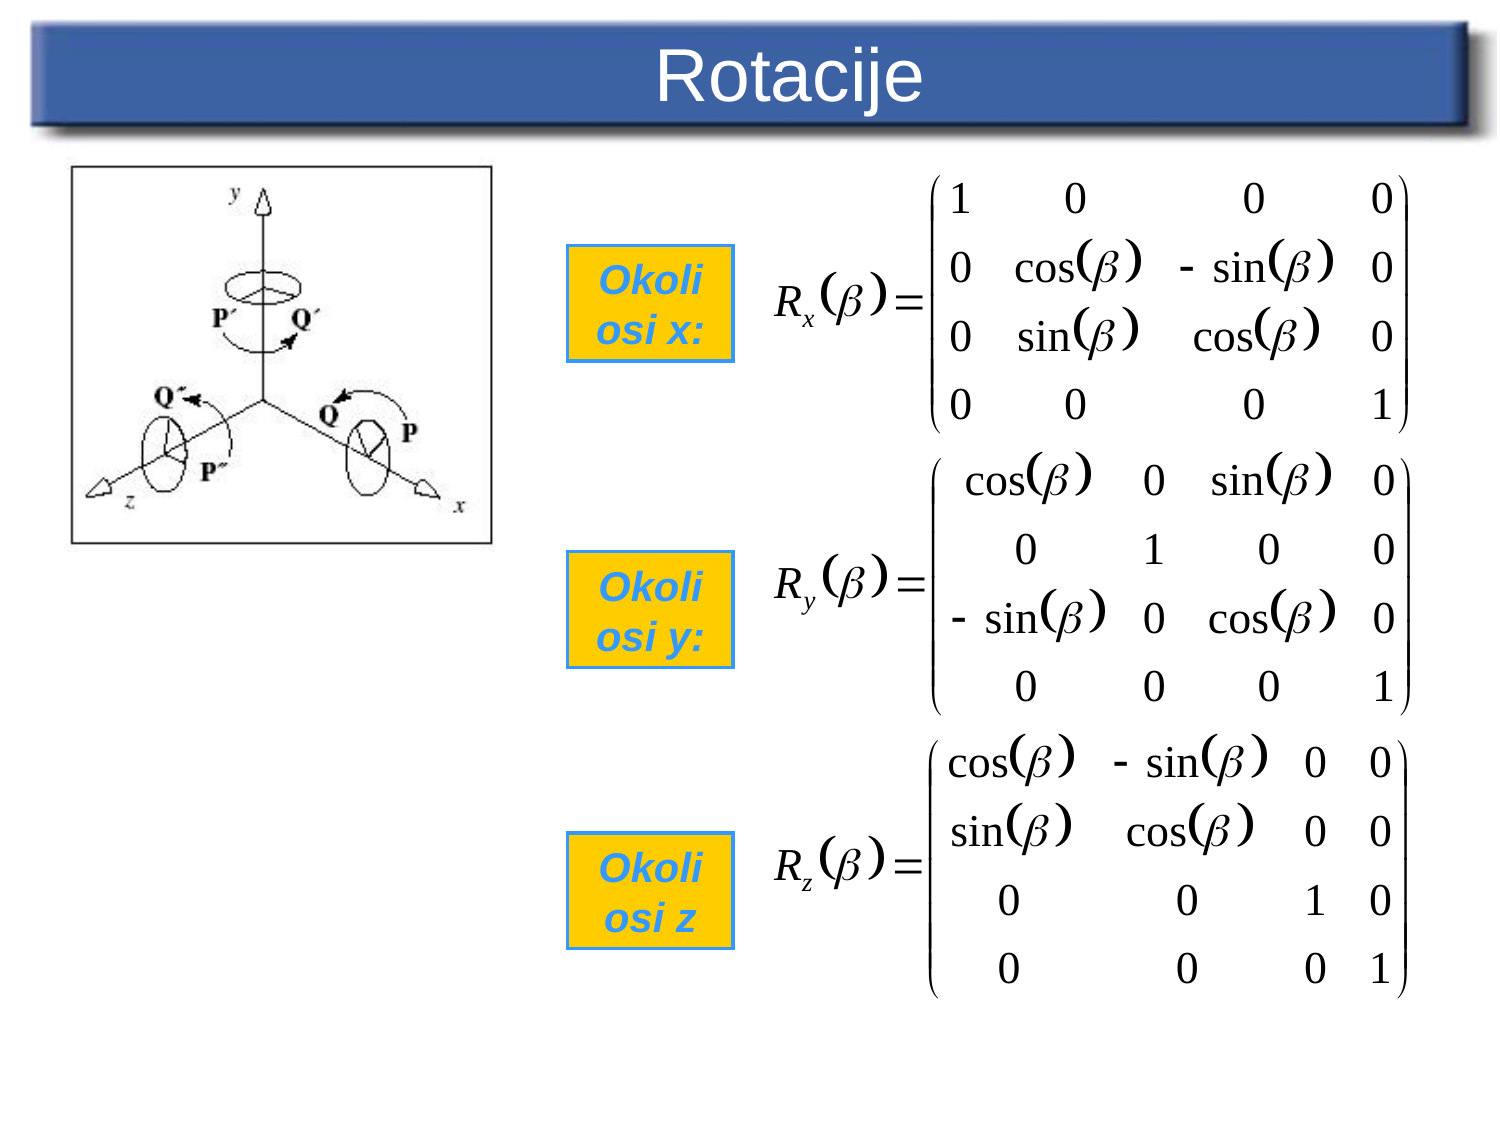

Rotacije
Okoli osi x:
Okoli osi y:
Okoli osi z